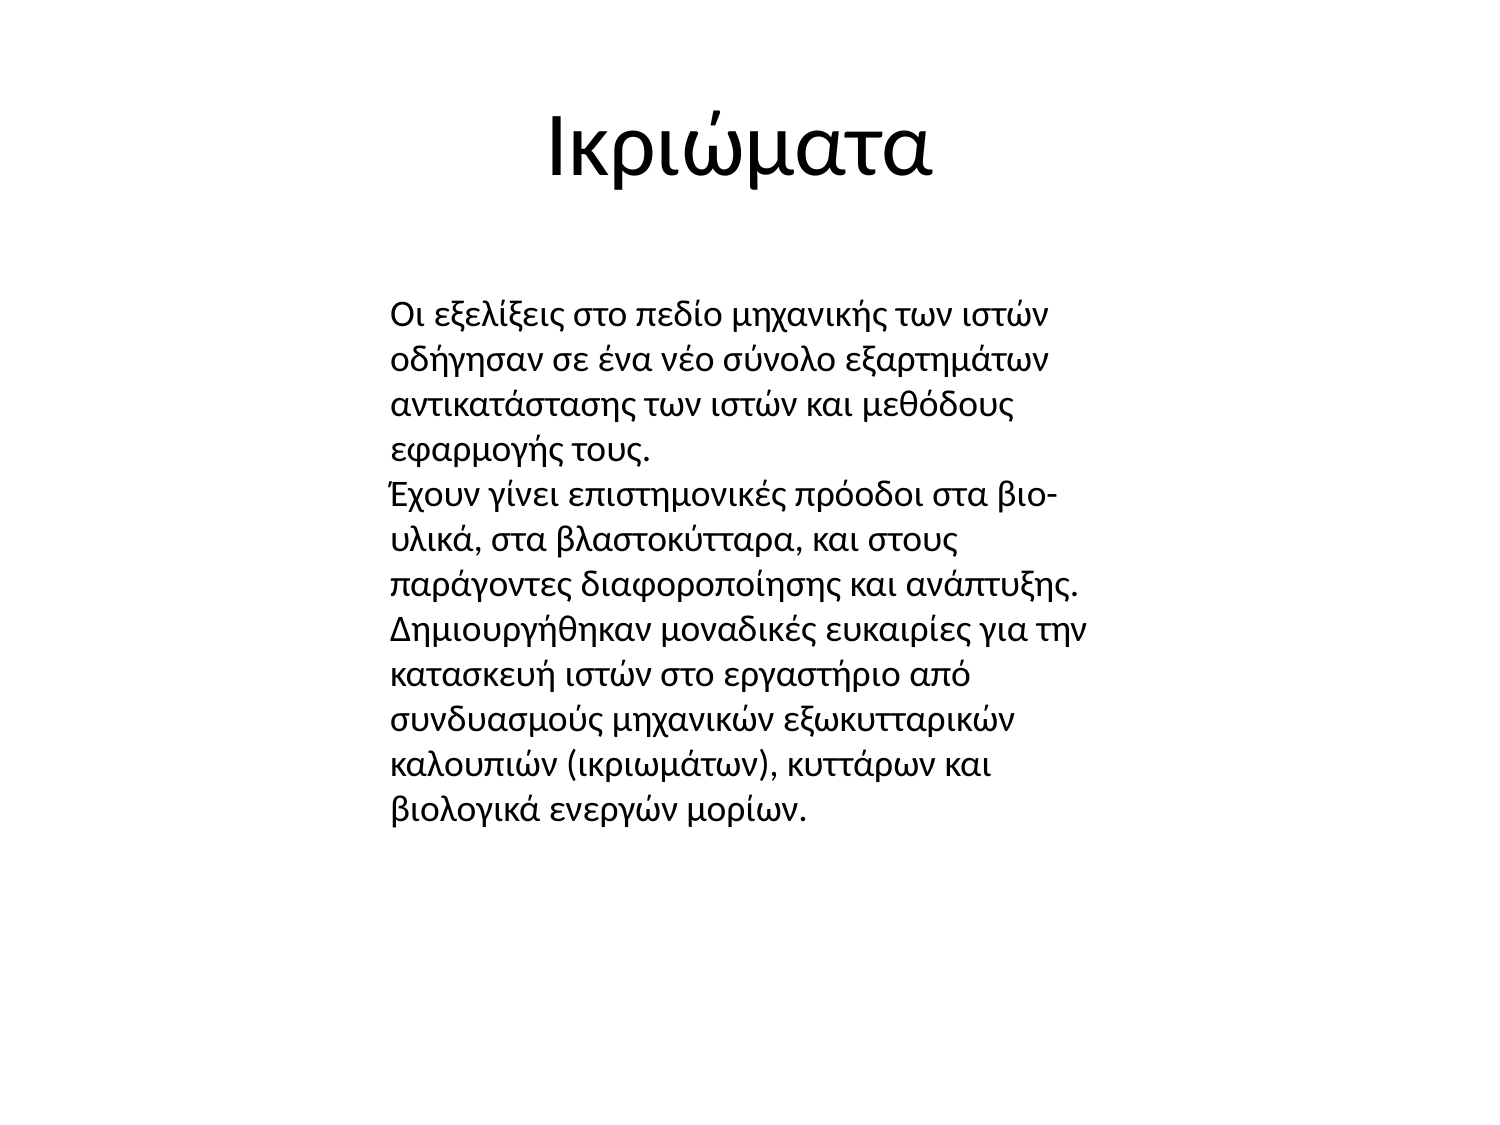

# Ικριώματα
Οι εξελίξεις στο πεδίο μηχανικής των ιστών οδήγησαν σε ένα νέο σύνολο εξαρτημάτων αντικατάστασης των ιστών και μεθόδους εφαρμογής τους.
Έχουν γίνει επιστημονικές πρόοδοι στα βιο-υλικά, στα βλαστοκύτταρα, και στους παράγοντες διαφοροποίησης και ανάπτυξης.
Δημιουργήθηκαν μοναδικές ευκαιρίες για την κατασκευή ιστών στο εργαστήριο από συνδυασμούς μηχανικών εξωκυτταρικών καλουπιών (ικριωμάτων), κυττάρων και βιολογικά ενεργών μορίων.